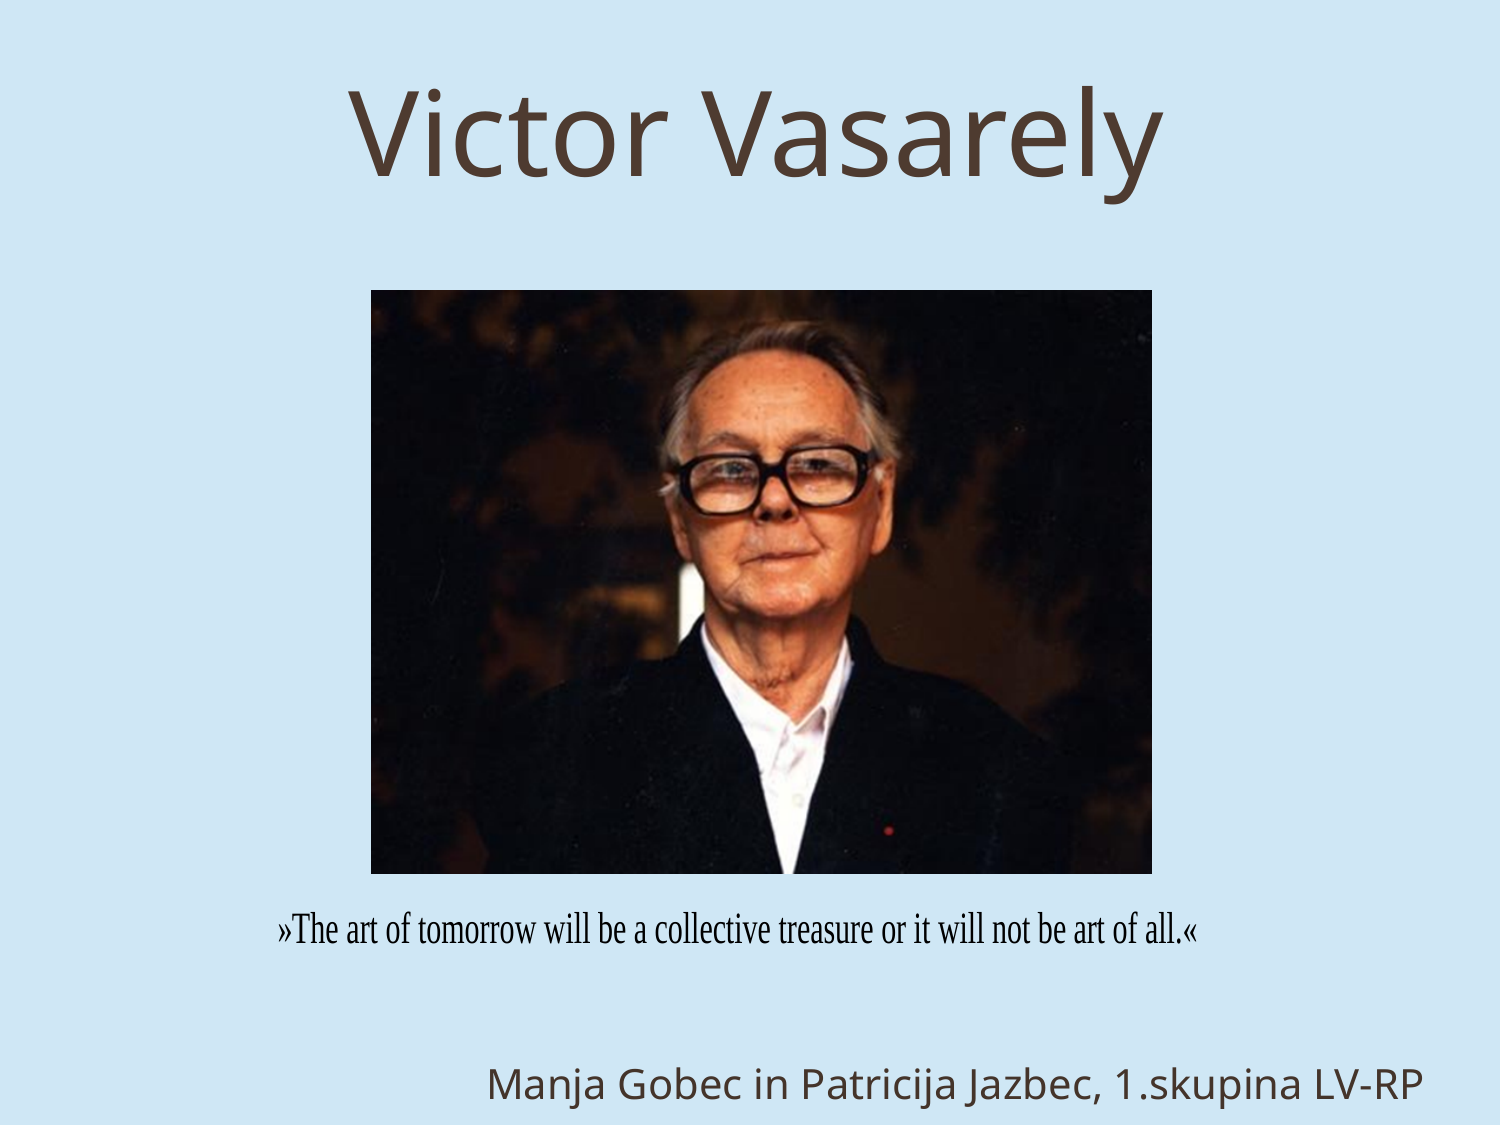

# Victor Vasarely
Manja Gobec in Patricija Jazbec, 1.skupina LV-RP